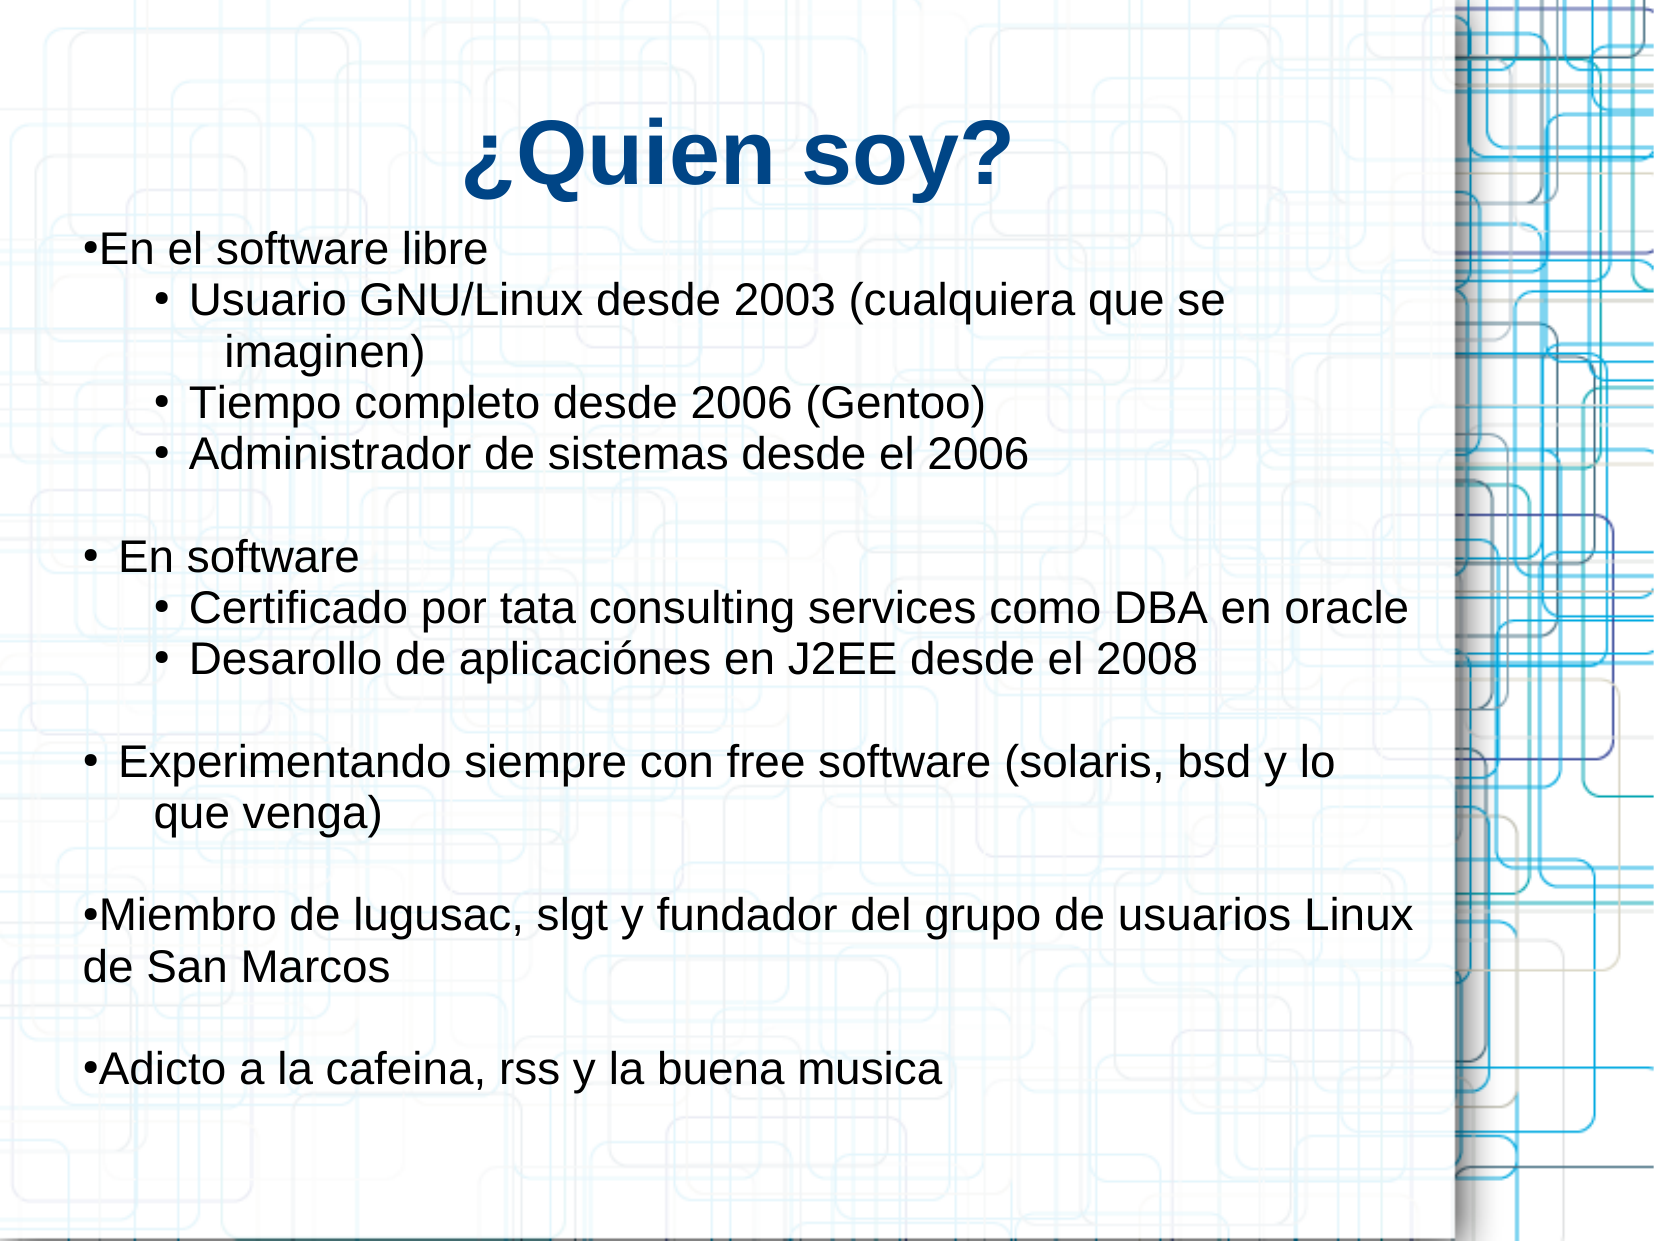

# ¿Quien soy?
En el software libre
Usuario GNU/Linux desde 2003 (cualquiera que se imaginen)
Tiempo completo desde 2006 (Gentoo)
Administrador de sistemas desde el 2006
En software
Certificado por tata consulting services como DBA en oracle
Desarollo de aplicaciónes en J2EE desde el 2008
Experimentando siempre con free software (solaris, bsd y lo que venga)
Miembro de lugusac, slgt y fundador del grupo de usuarios Linux de San Marcos
Adicto a la cafeina, rss y la buena musica